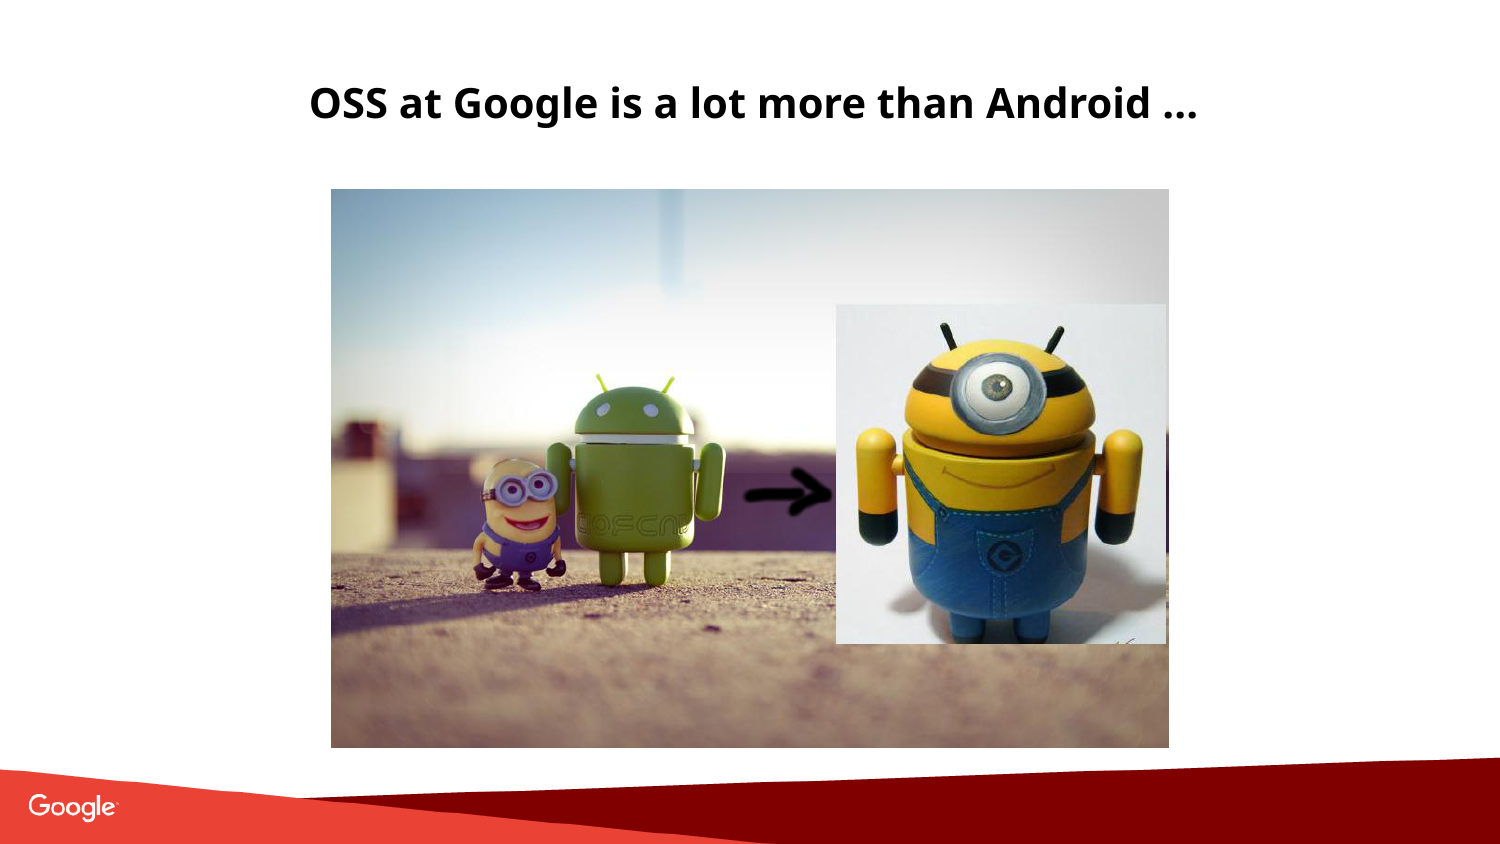

# OSS at Google is a lot more than Android ...